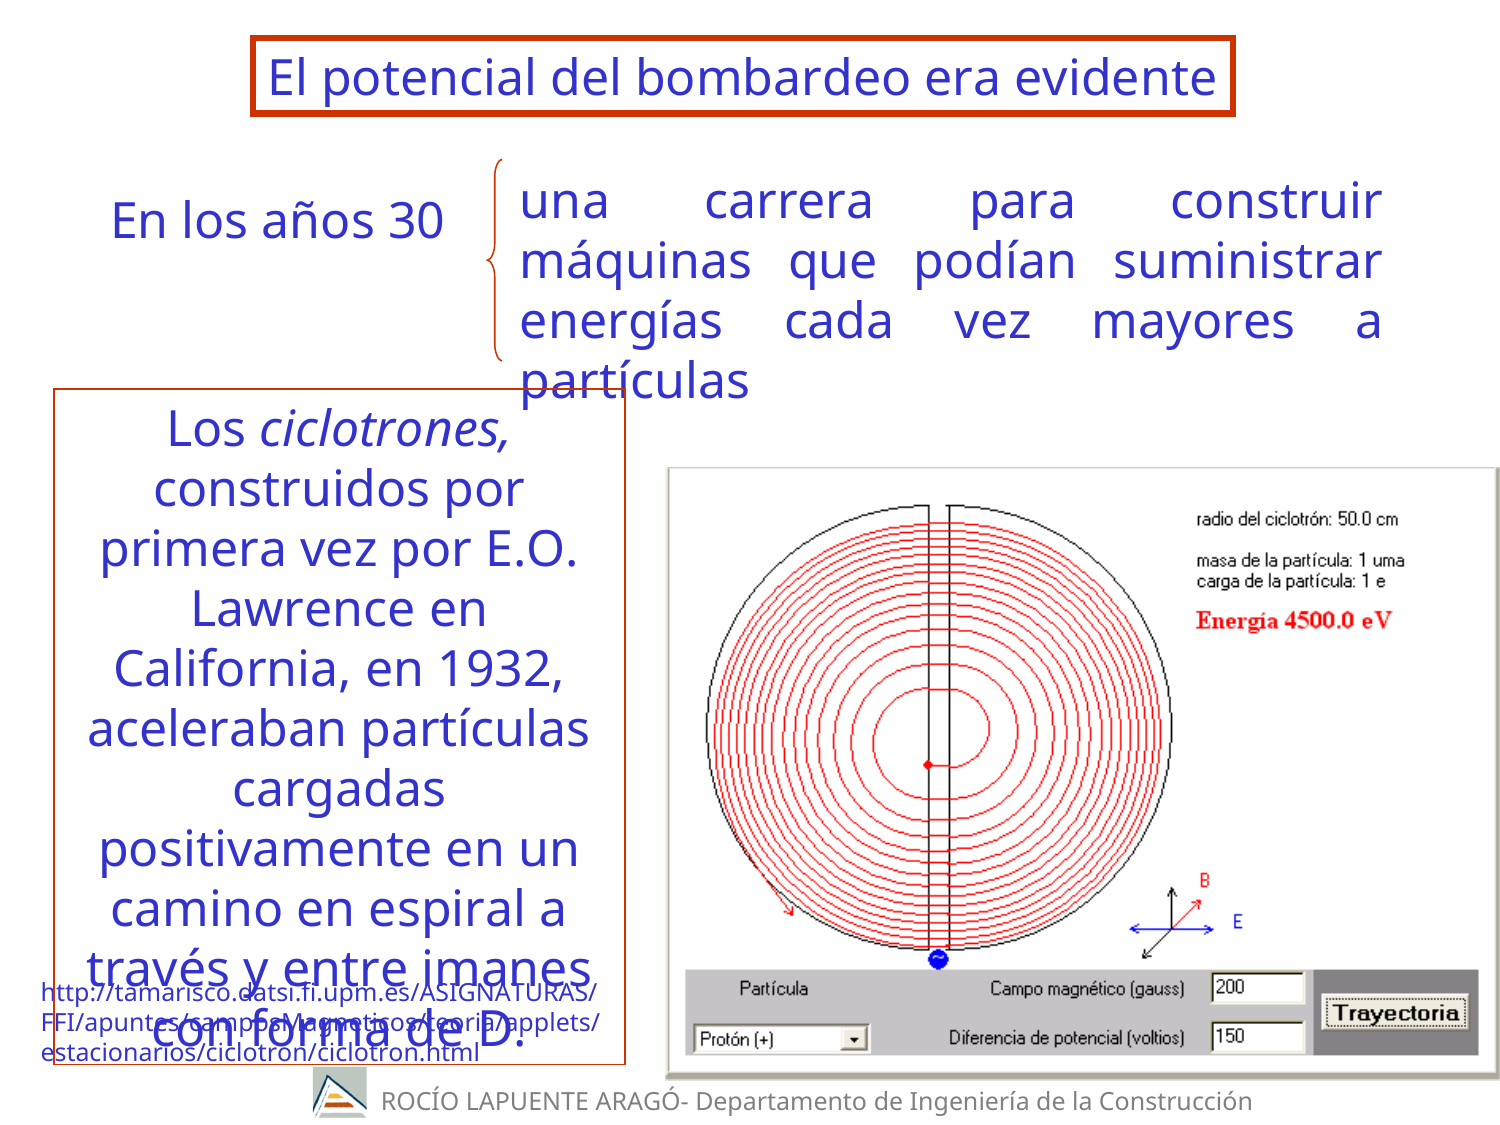

El potencial del bombardeo era evidente
una carrera para construir máquinas que podían suministrar energías cada vez mayores a partículas
En los años 30
Los ciclotrones, construidos por primera vez por E.O. Lawrence en California, en 1932, aceleraban partículas cargadas positivamente en un camino en espiral a través y entre imanes con forma de D.
http://tamarisco.datsi.fi.upm.es/ASIGNATURAS/FFI/apuntes/camposMagneticos/teoria/applets/estacionarios/ciclotron/ciclotron.html